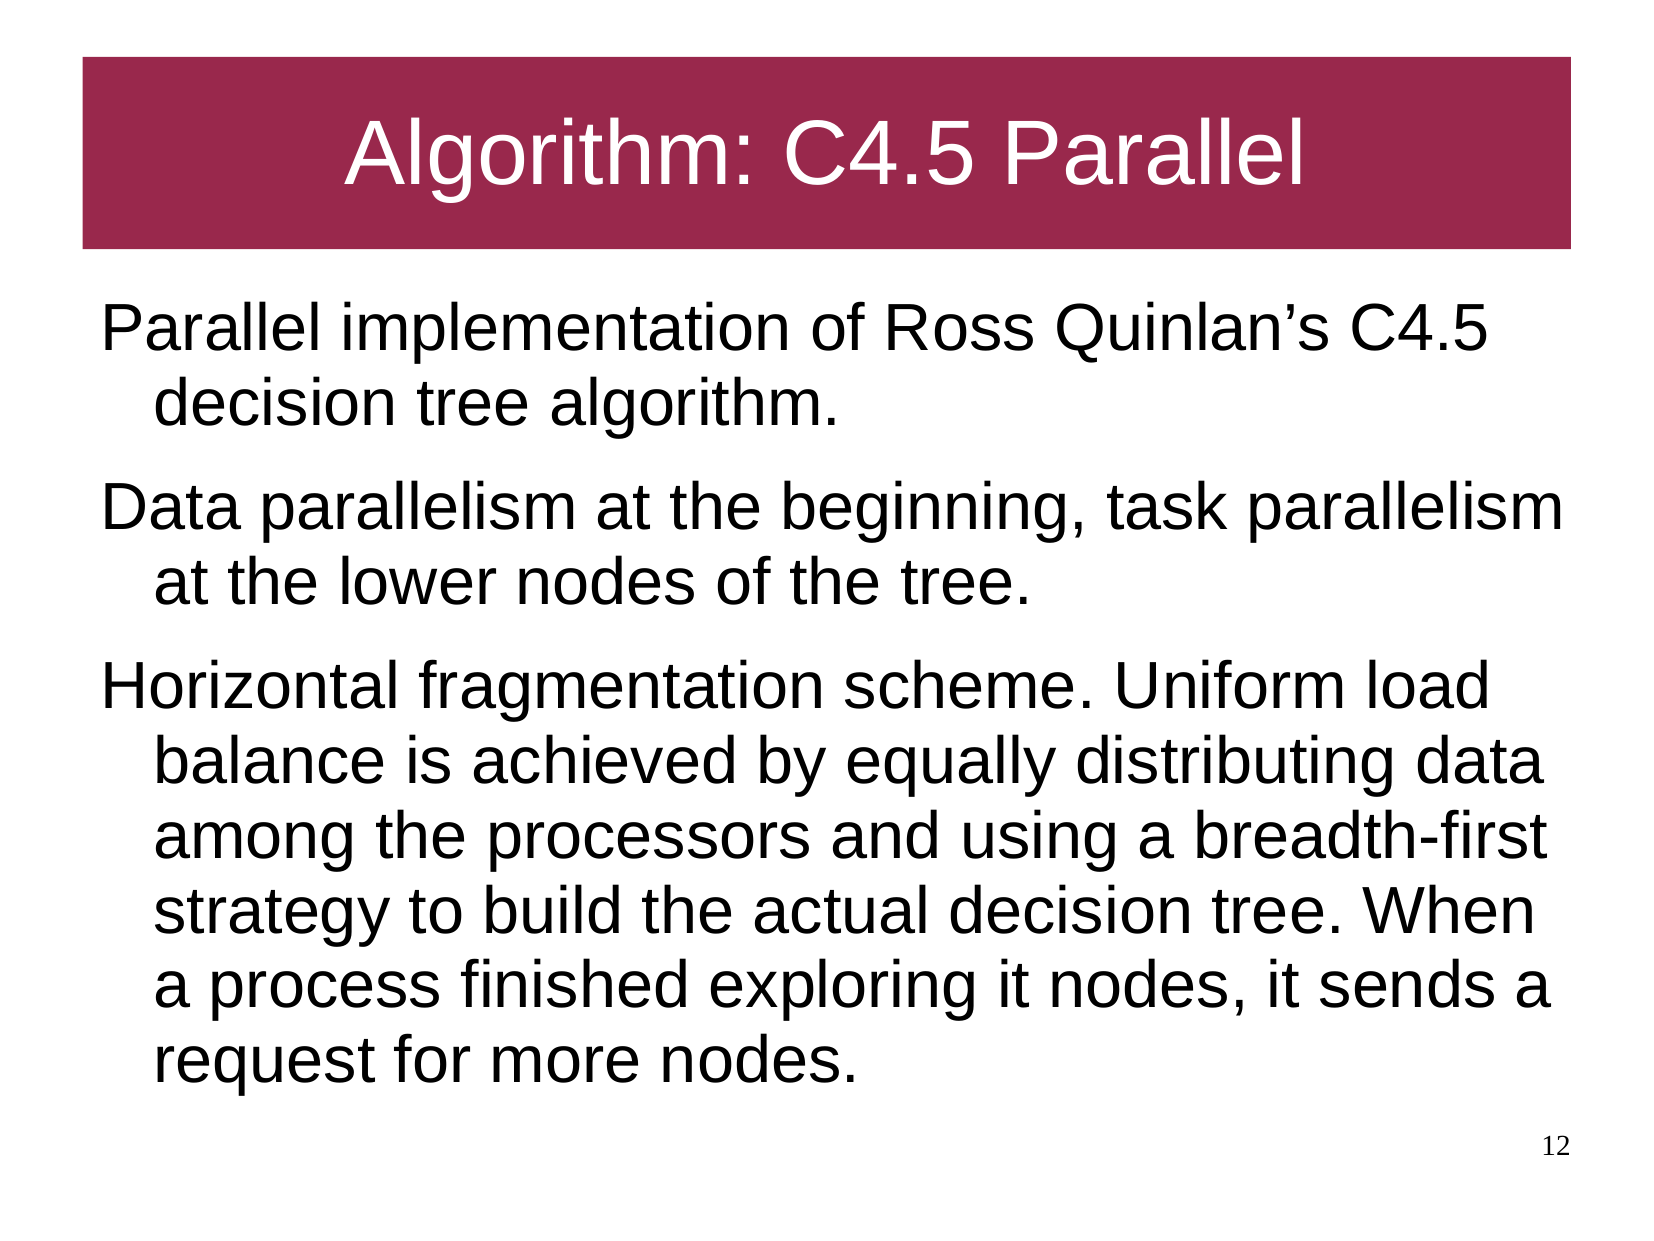

# Algorithm: C4.5 Parallel
Parallel implementation of Ross Quinlan’s C4.5 decision tree algorithm.
Data parallelism at the beginning, task parallelism at the lower nodes of the tree.
Horizontal fragmentation scheme. Uniform load balance is achieved by equally distributing data among the processors and using a breadth-first strategy to build the actual decision tree. When a process finished exploring it nodes, it sends a request for more nodes.
12